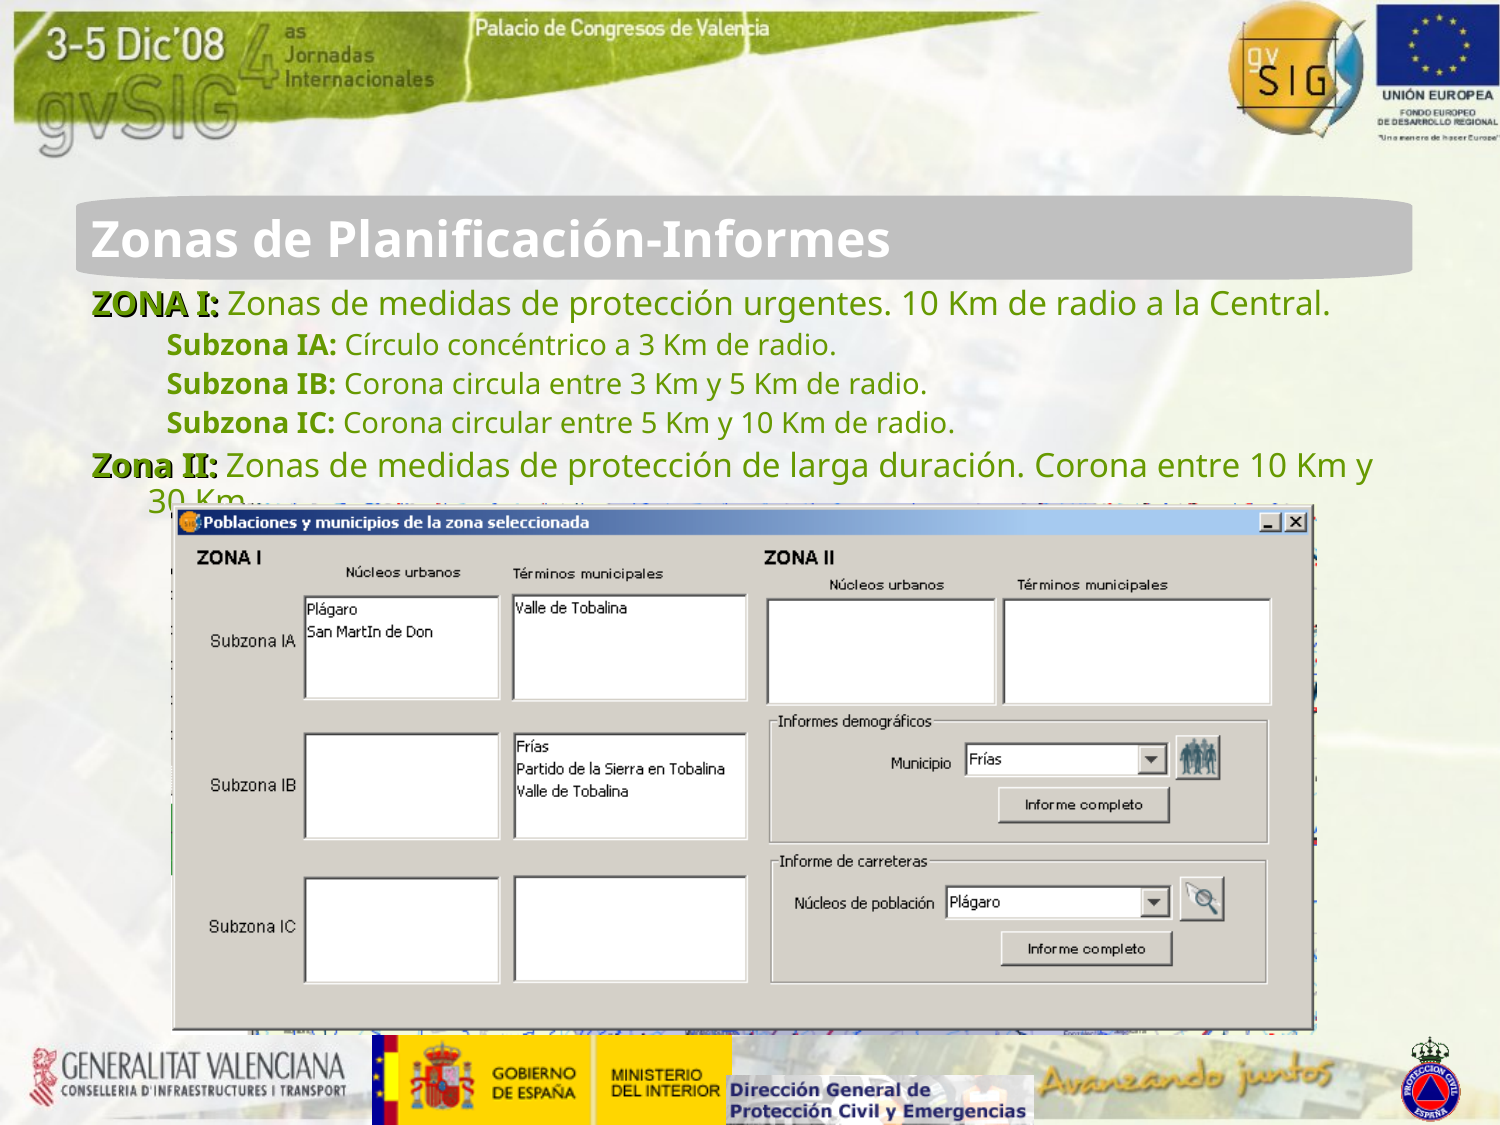

Zonas de Planificación-Informes
# ZONA I: Zonas de medidas de protección urgentes. 10 Km de radio a la Central.
Subzona IA: Círculo concéntrico a 3 Km de radio.
Subzona IB: Corona circula entre 3 Km y 5 Km de radio.
Subzona IC: Corona circular entre 5 Km y 10 Km de radio.
Zona II: Zonas de medidas de protección de larga duración. Corona entre 10 Km y 30 Km.